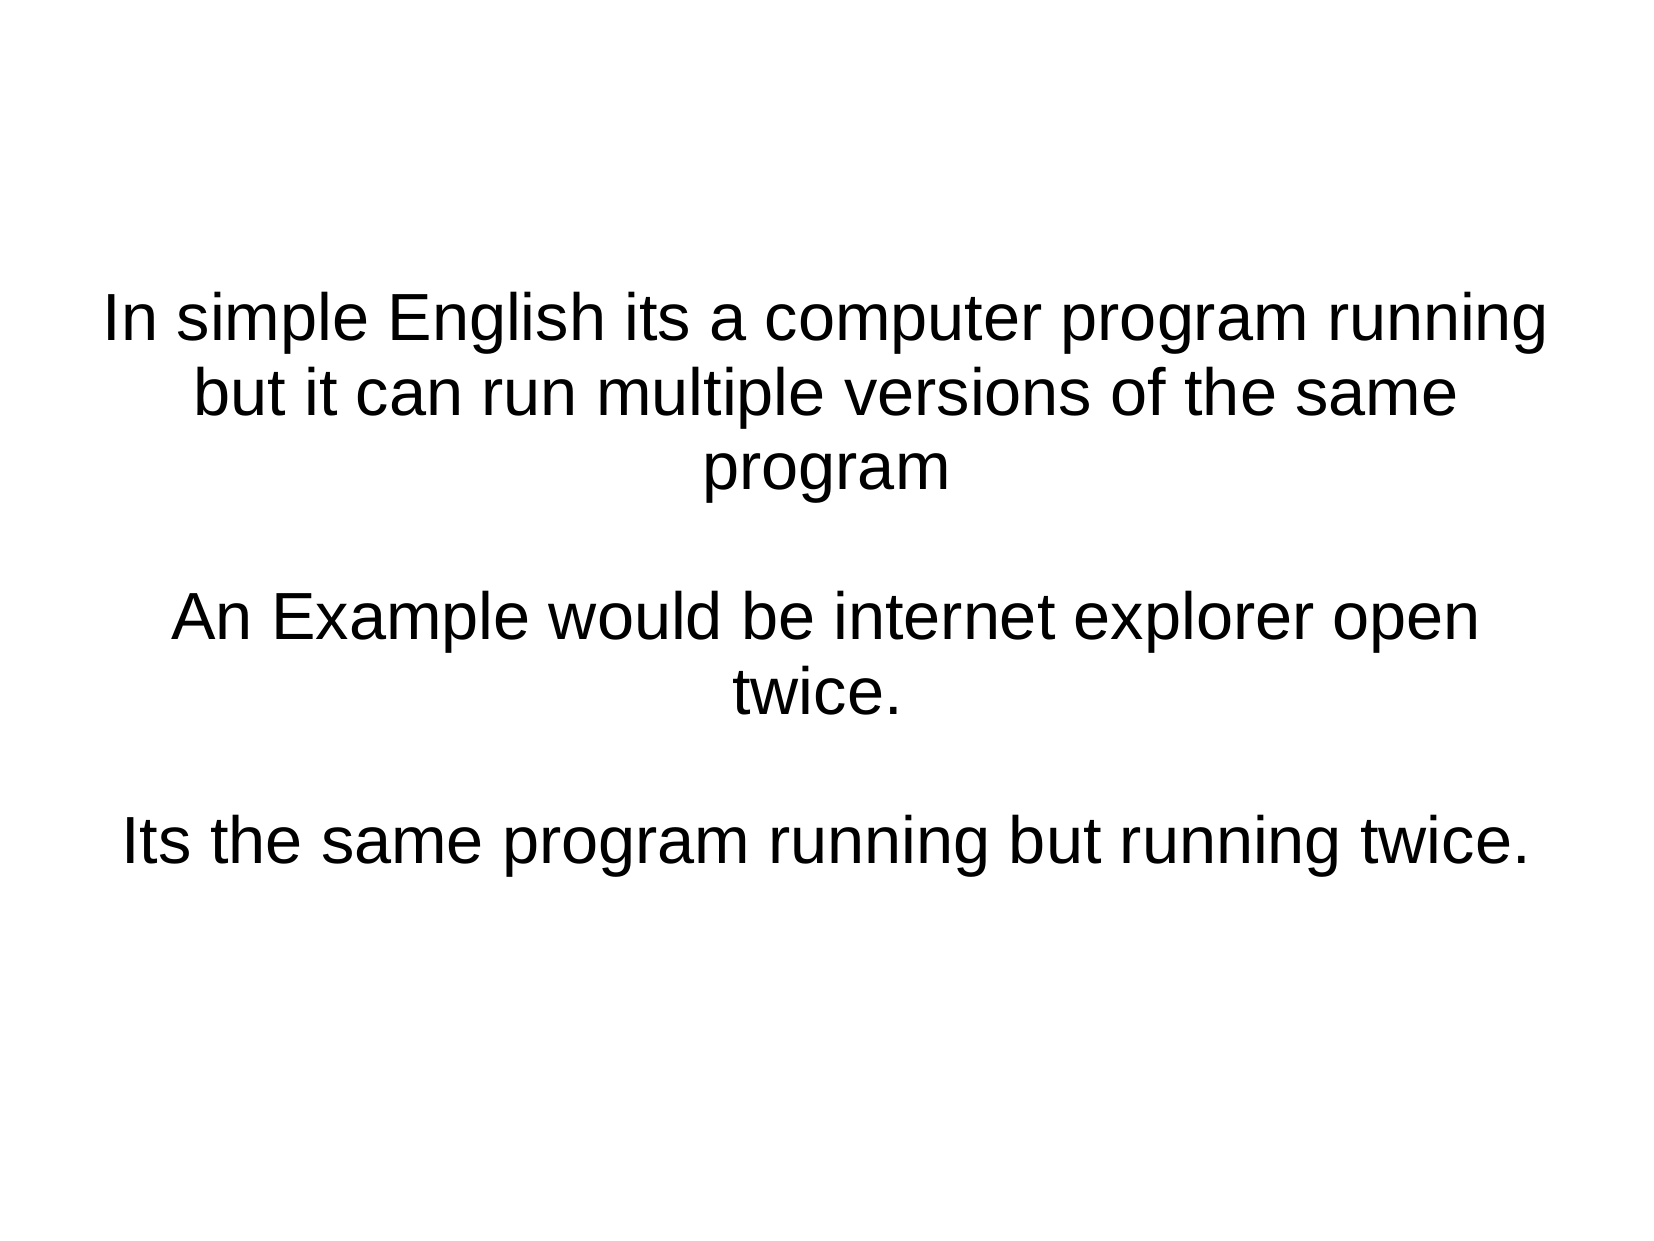

# In simple English its a computer program running but it can run multiple versions of the same program
An Example would be internet explorer open twice.
Its the same program running but running twice.